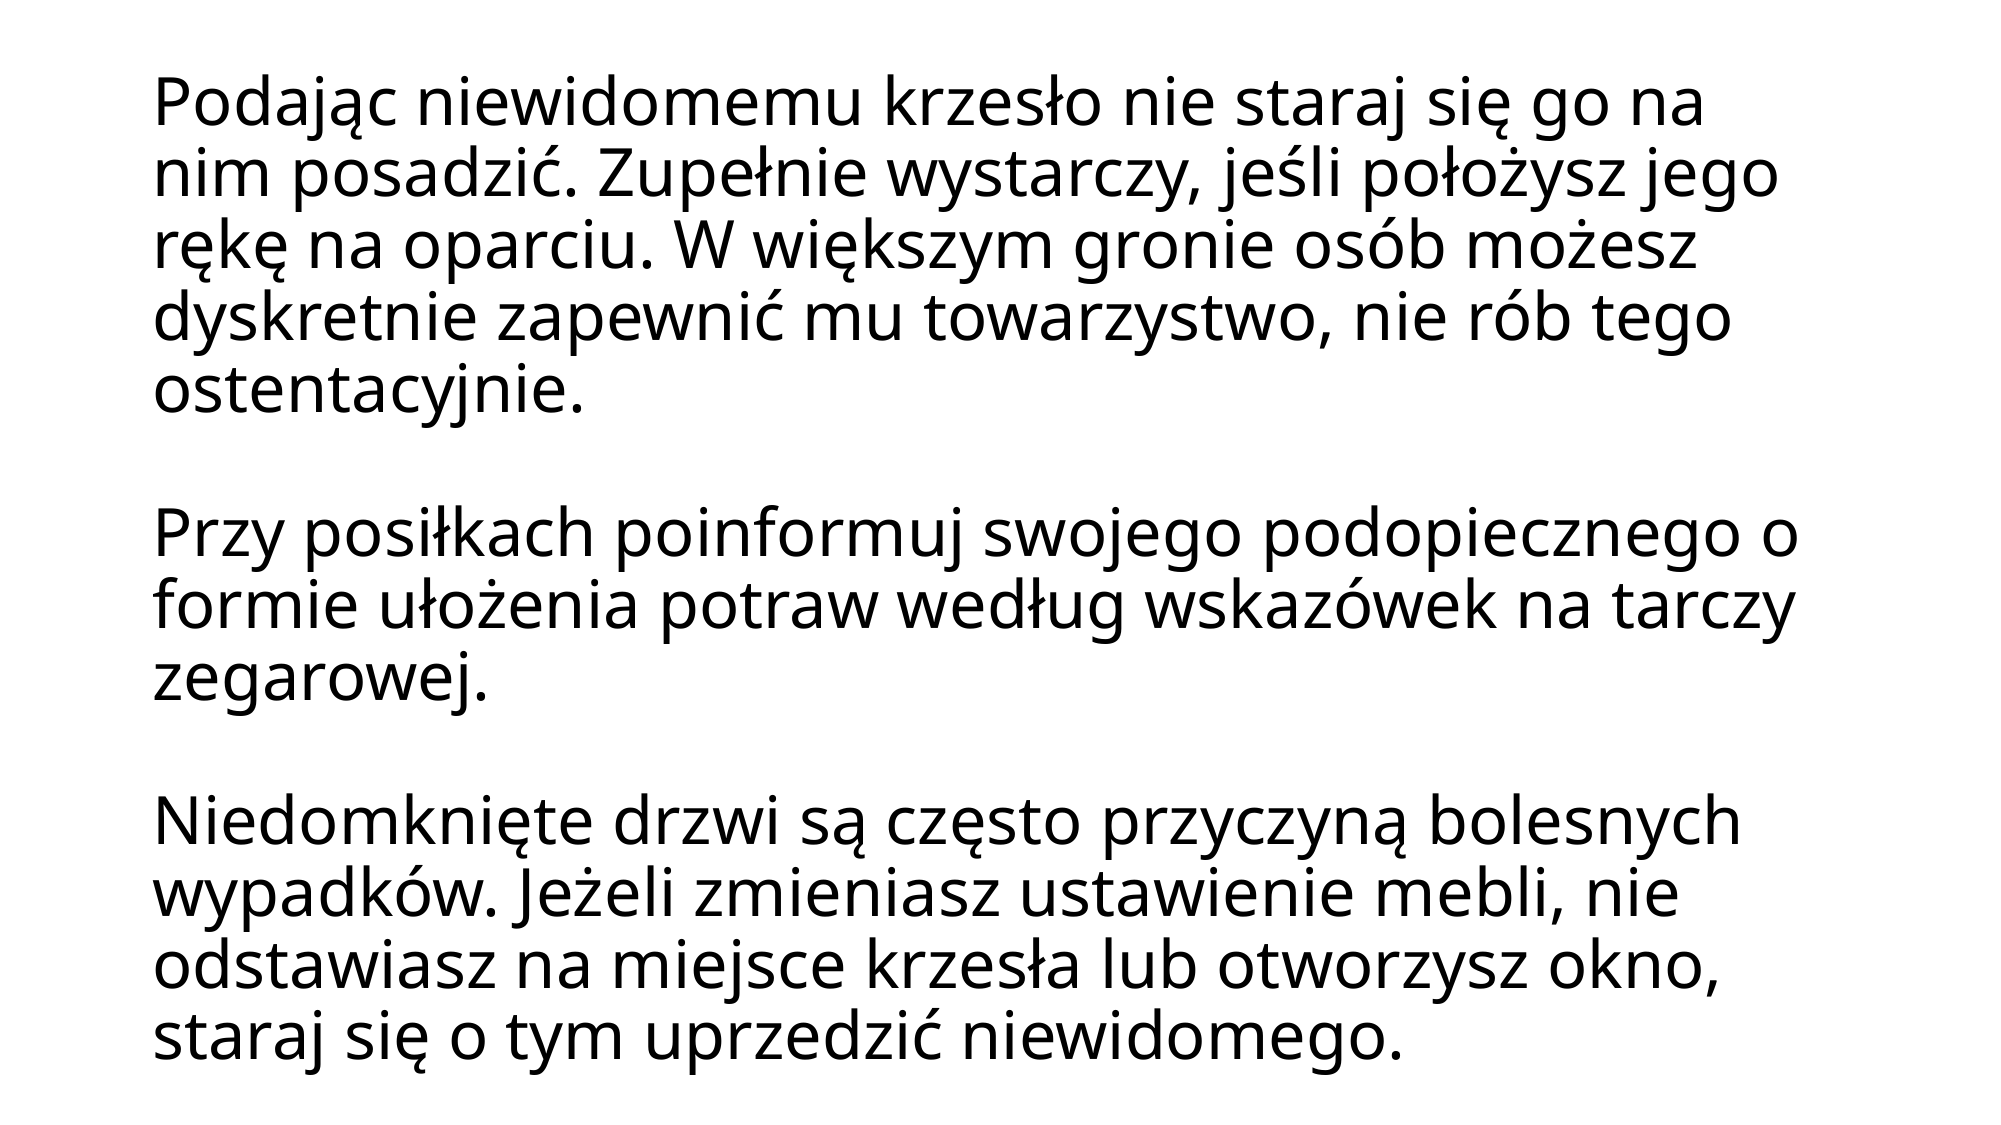

# Podając niewidomemu krzesło nie staraj się go na nim posadzić. Zupełnie wystarczy, jeśli położysz jego rękę na oparciu. W większym gronie osób możesz dyskretnie zapewnić mu towarzystwo, nie rób tego ostentacyjnie. Przy posiłkach poinformuj swojego podopiecznego o formie ułożenia potraw według wskazówek na tarczy zegarowej. Niedomknięte drzwi są często przyczyną bolesnych wypadków. Jeżeli zmieniasz ustawienie mebli, nie odstawiasz na miejsce krzesła lub otworzysz okno, staraj się o tym uprzedzić niewidomego.